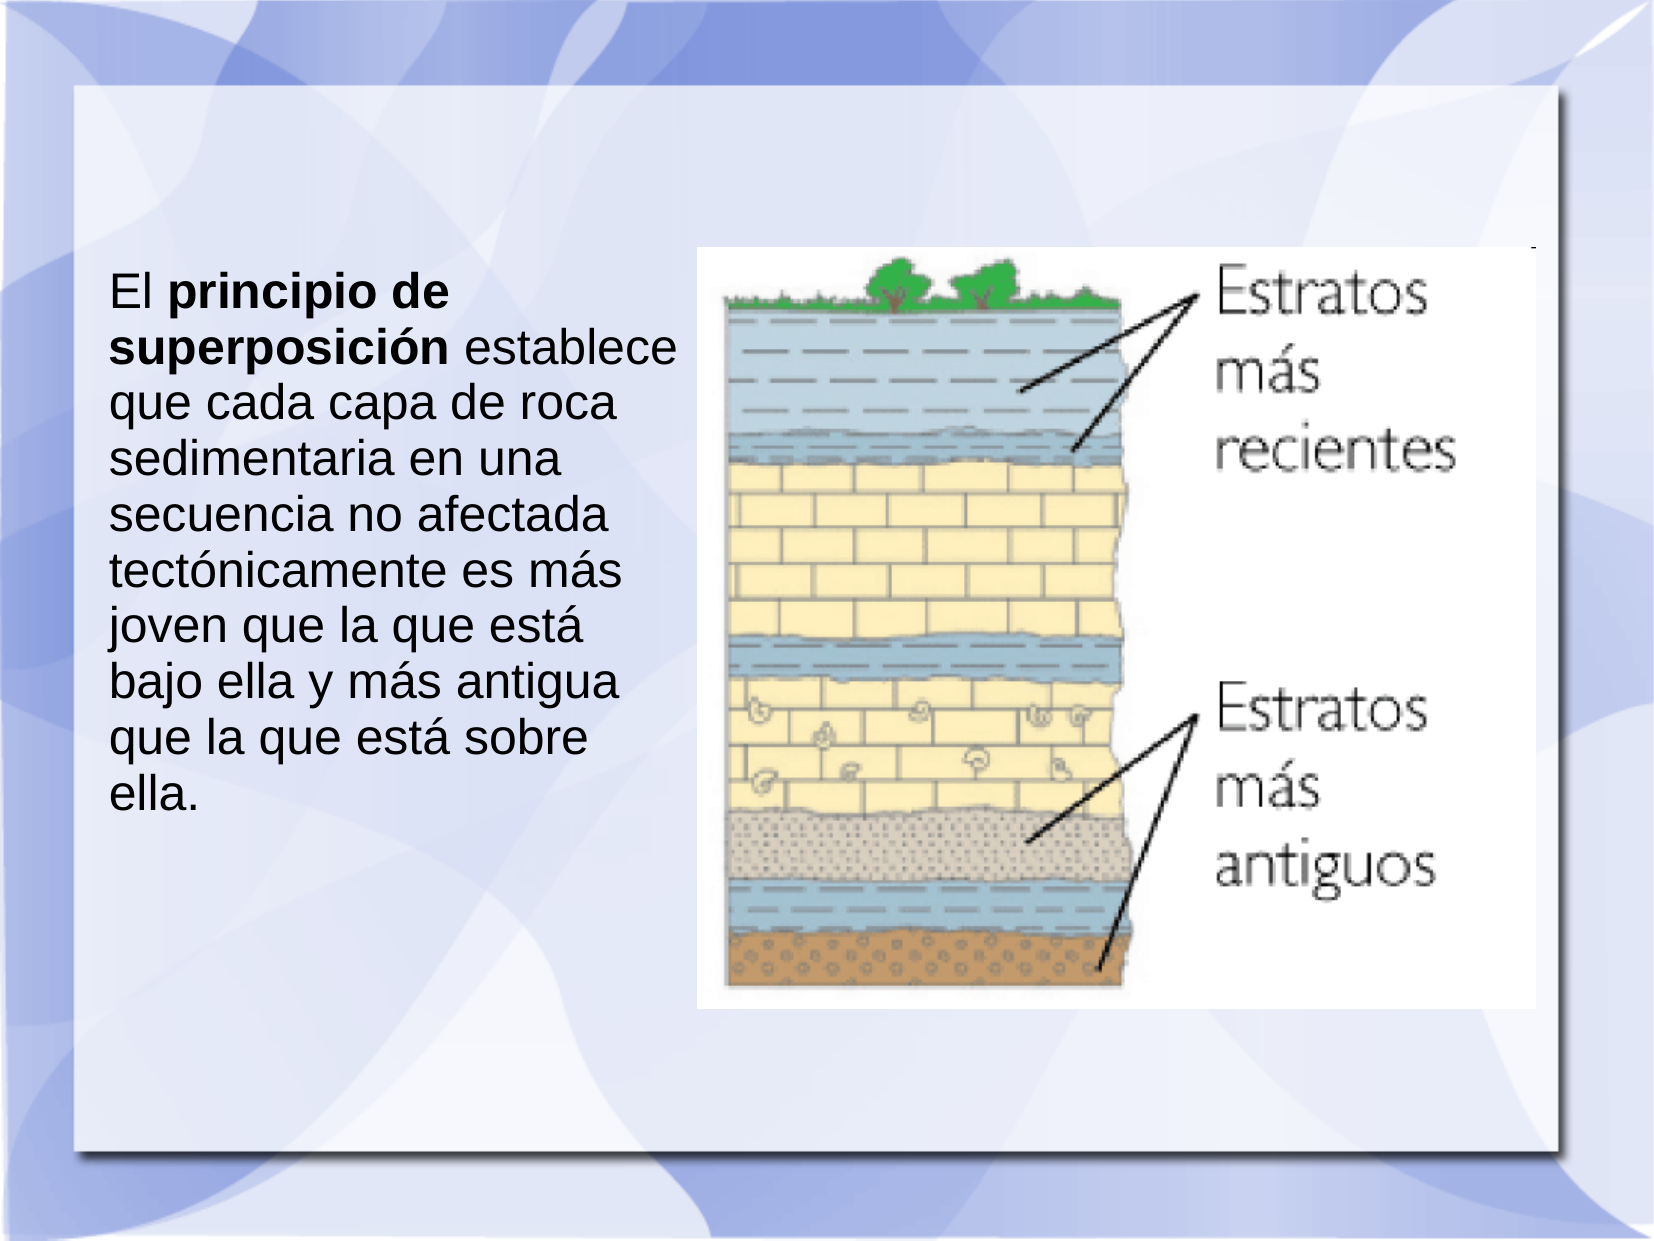

El principio de superposición establece que cada capa de roca sedimentaria en una secuencia no afectada tectónicamente es más joven que la que está bajo ella y más antigua que la que está sobre ella.